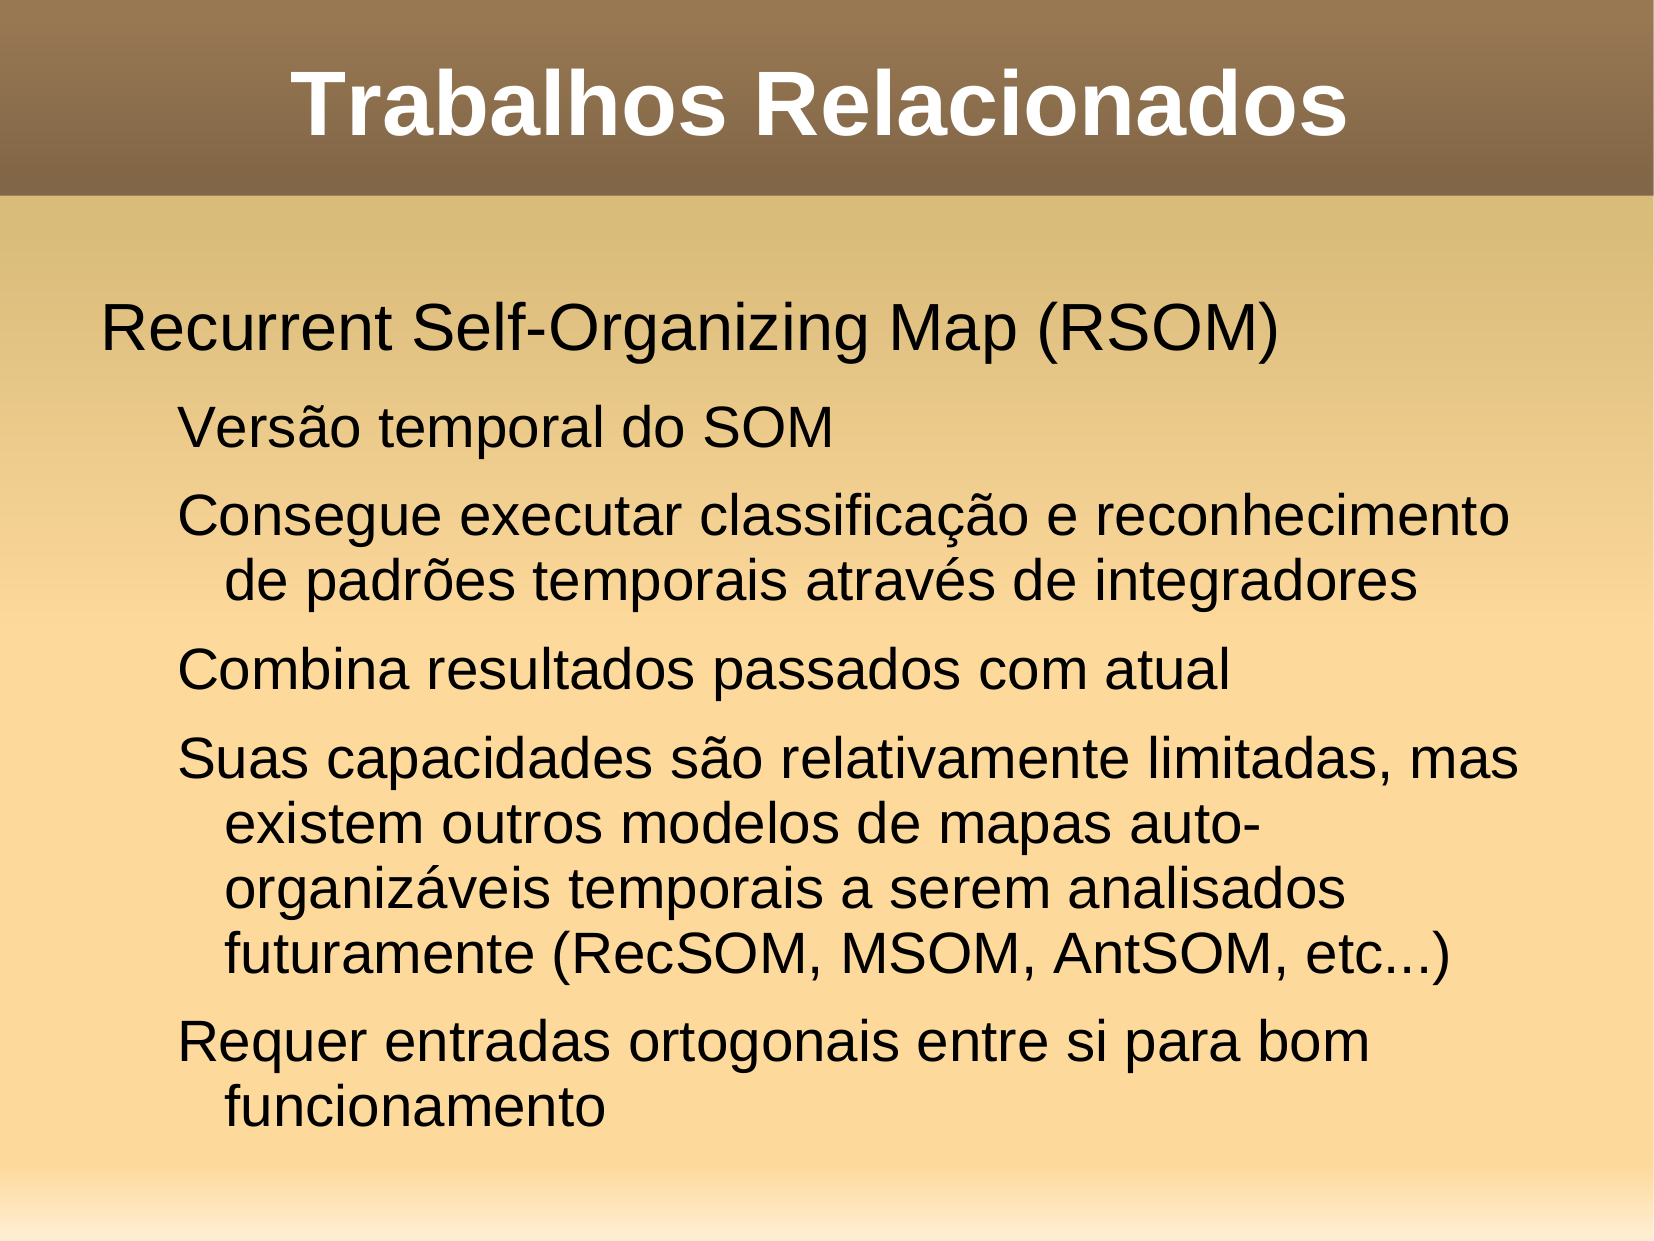

# Trabalhos Relacionados
Recurrent Self-Organizing Map (RSOM)
Versão temporal do SOM
Consegue executar classificação e reconhecimento de padrões temporais através de integradores
Combina resultados passados com atual
Suas capacidades são relativamente limitadas, mas existem outros modelos de mapas auto-organizáveis temporais a serem analisados futuramente (RecSOM, MSOM, AntSOM, etc...)
Requer entradas ortogonais entre si para bom funcionamento